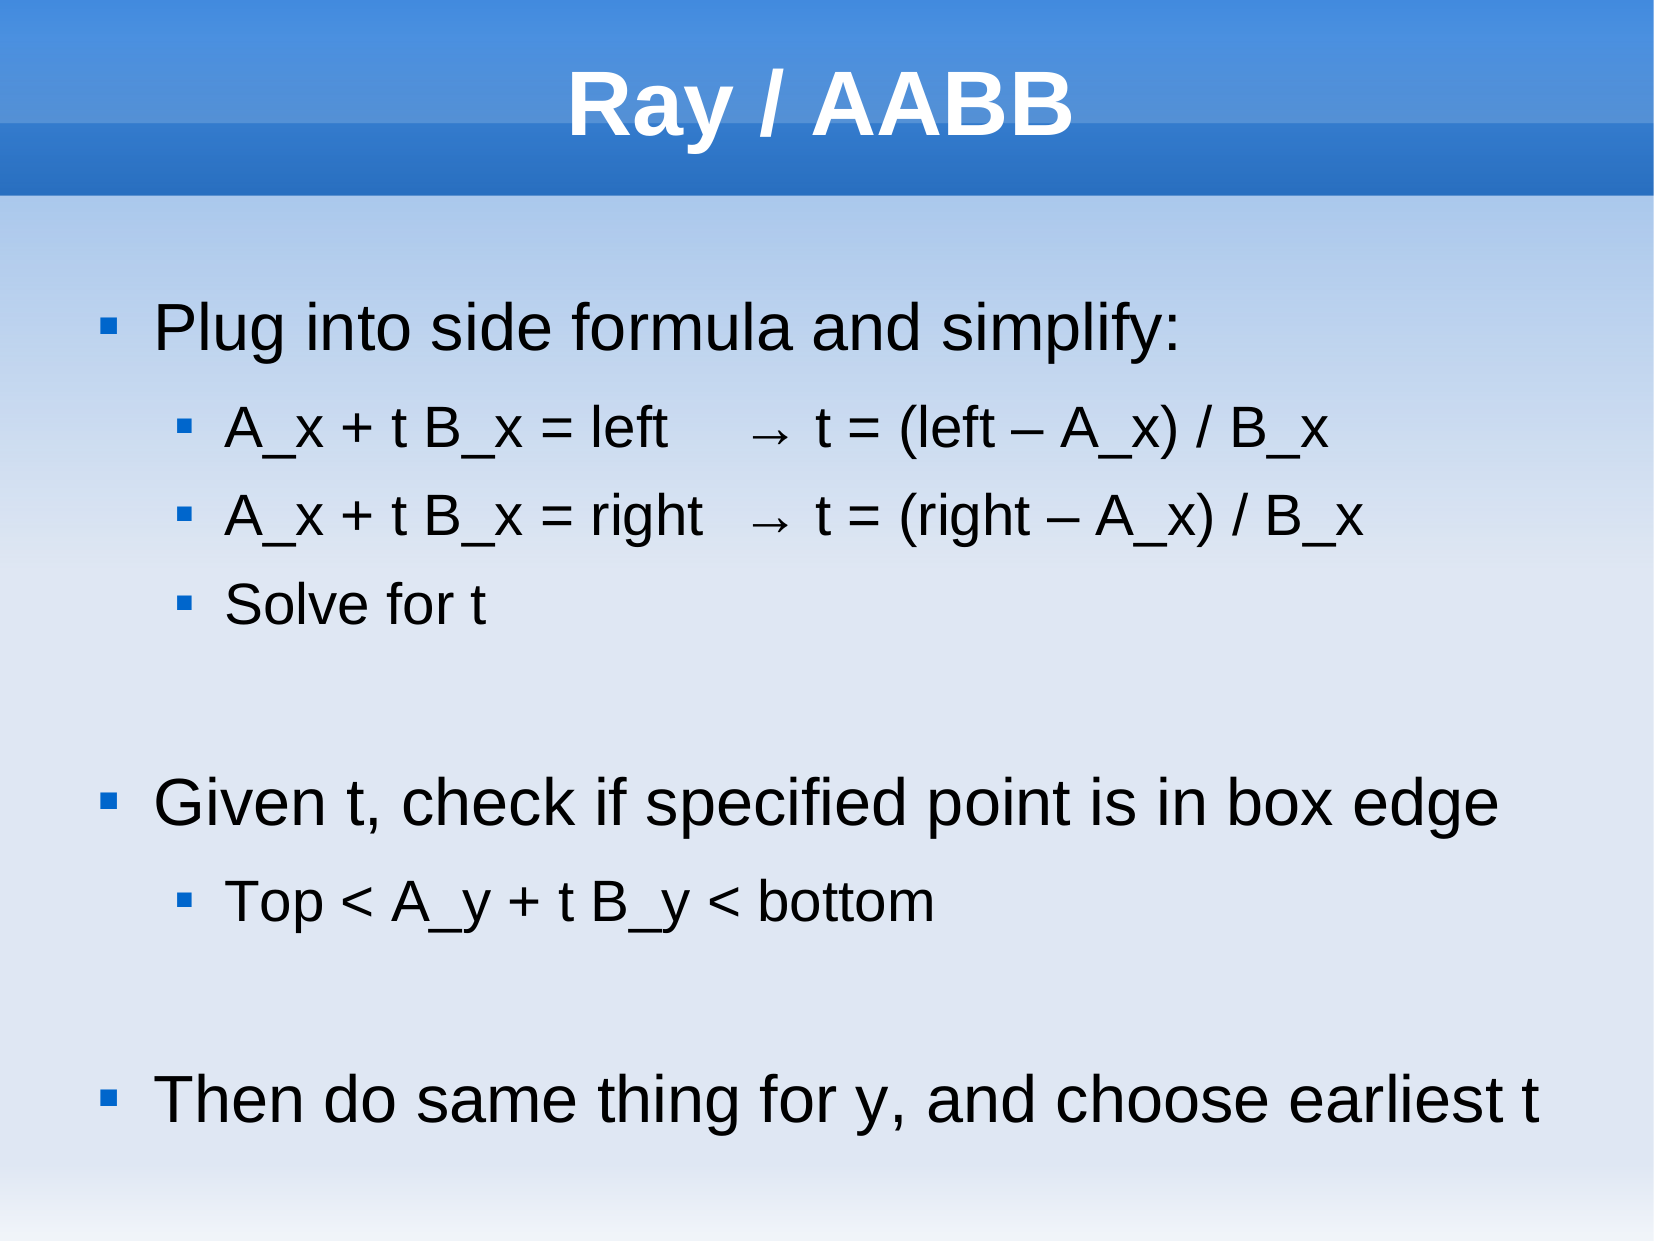

# Ray / AABB
Plug into side formula and simplify:
A_x + t B_x = left	→ t = (left – A_x) / B_x
A_x + t B_x = right	→ t = (right – A_x) / B_x
Solve for t
Given t, check if specified point is in box edge
Top < A_y + t B_y < bottom
Then do same thing for y, and choose earliest t